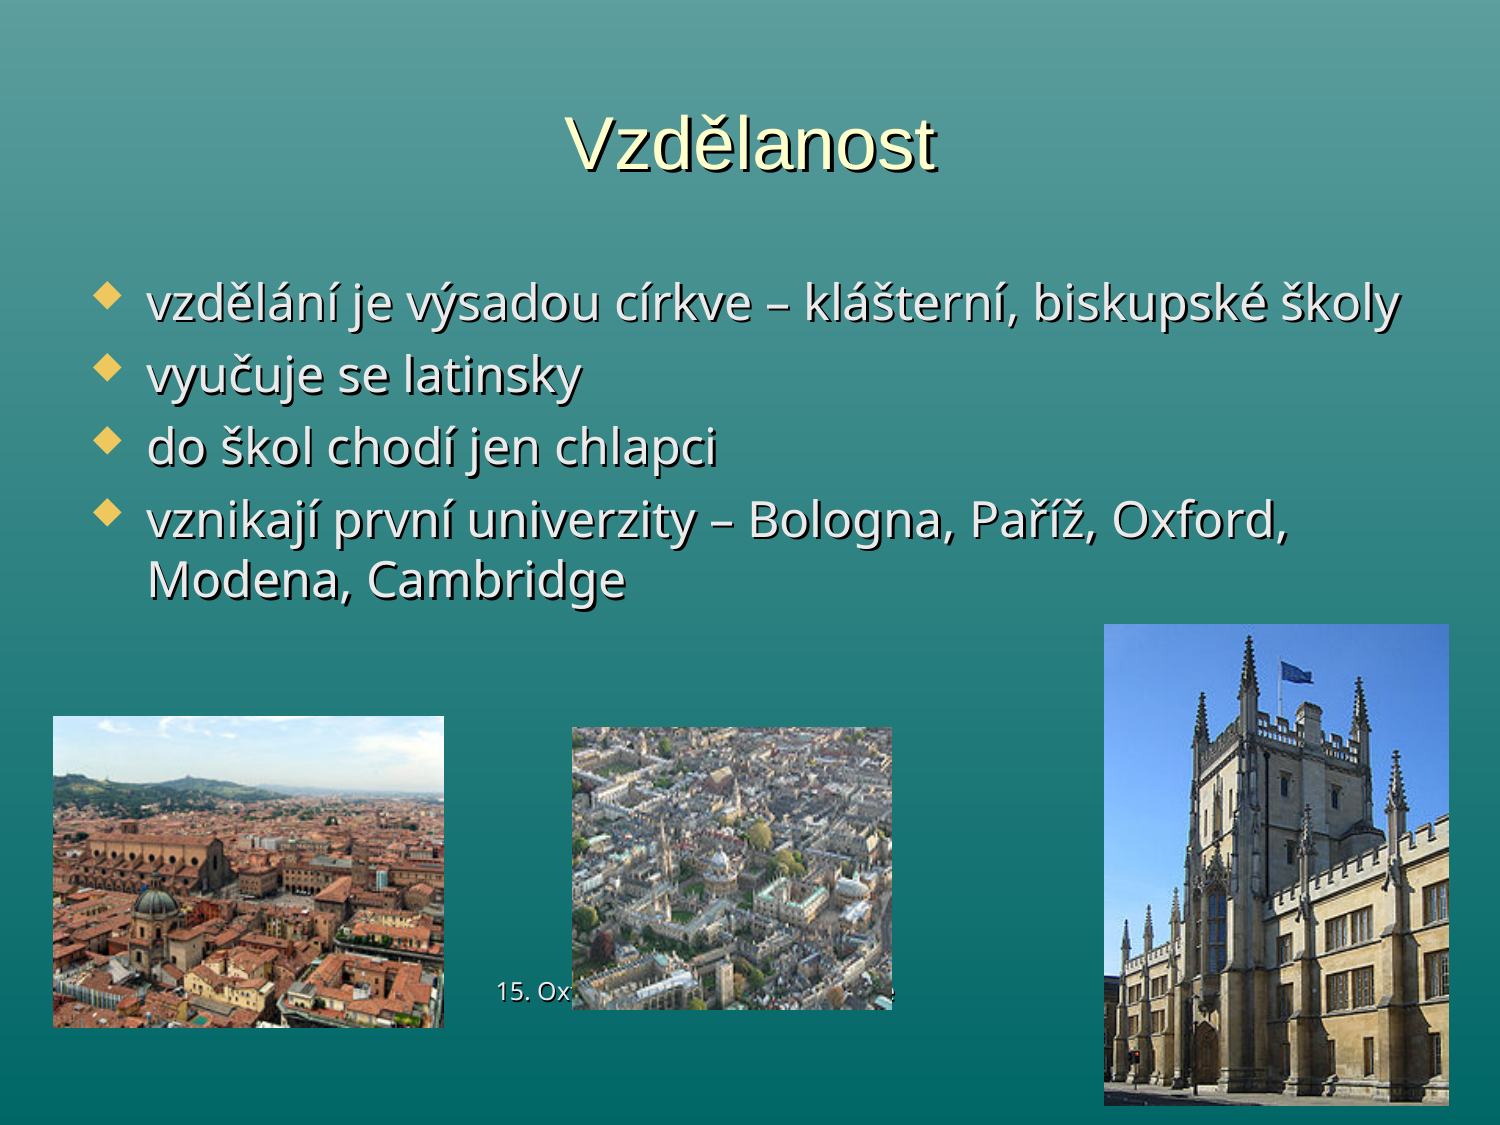

# Vzdělanost
vzdělání je výsadou církve – klášterní, biskupské školy
vyučuje se latinsky
do škol chodí jen chlapci
vznikají první univerzity – Bologna, Paříž, Oxford, Modena, Cambridge
14. Bologna 15. Oxford 16. Cambridge